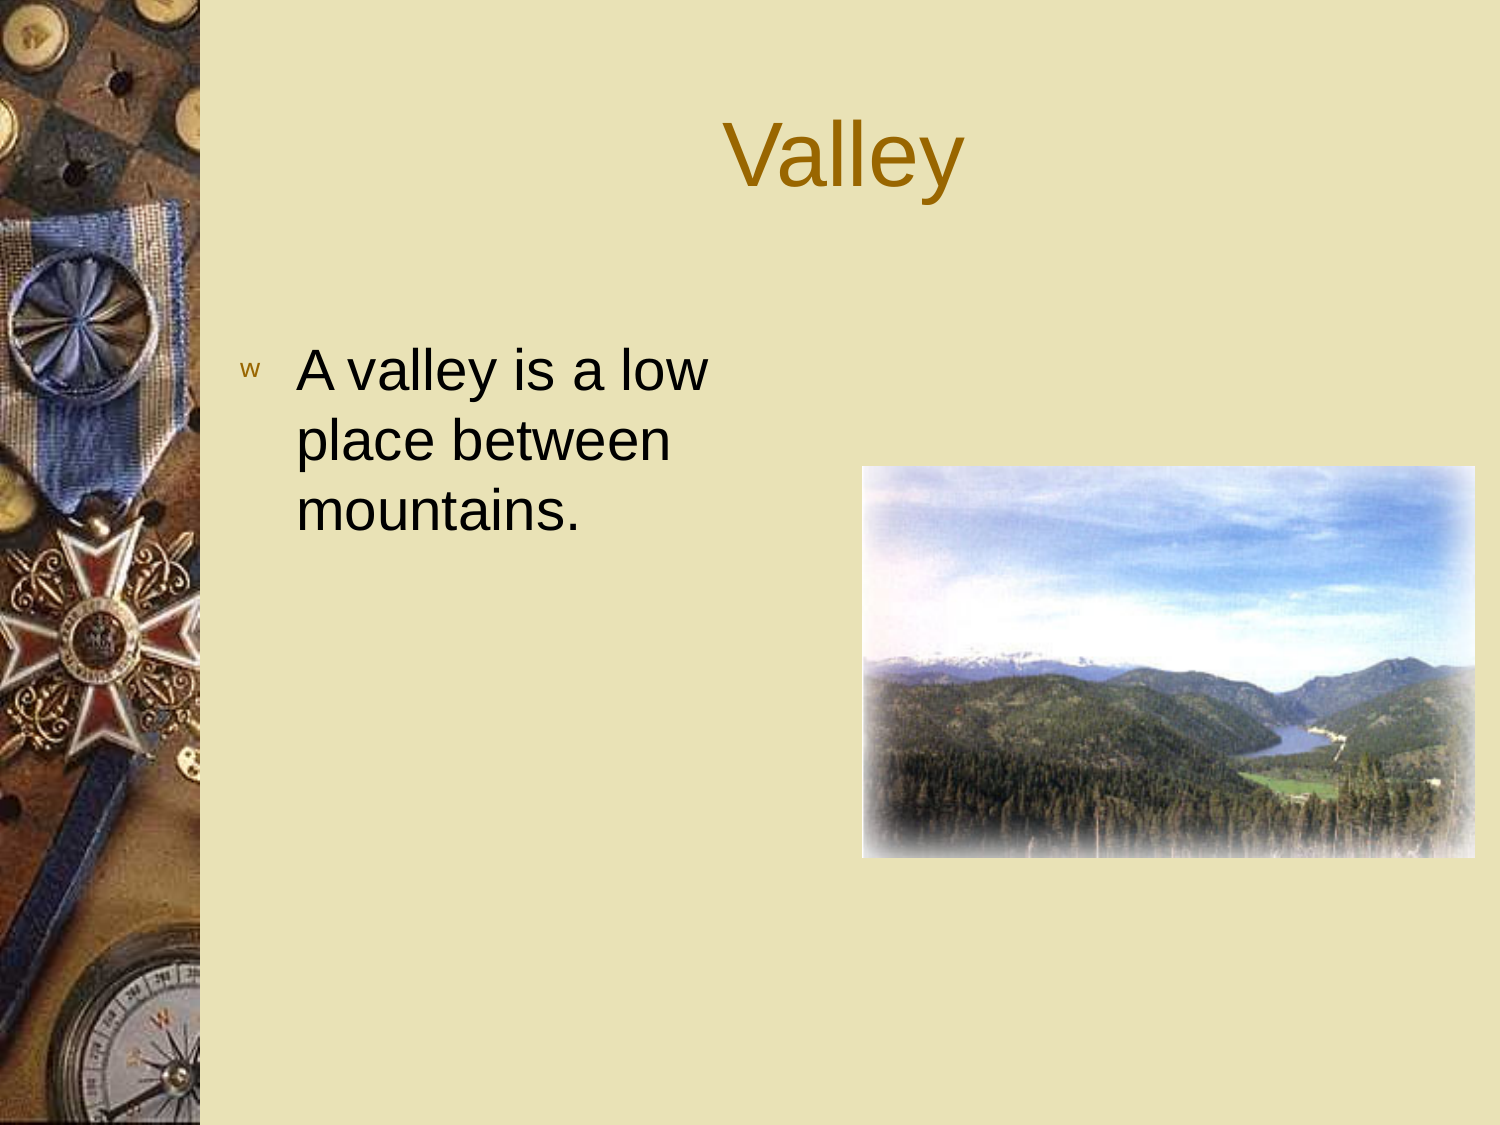

# Valley
A valley is a low place between mountains.